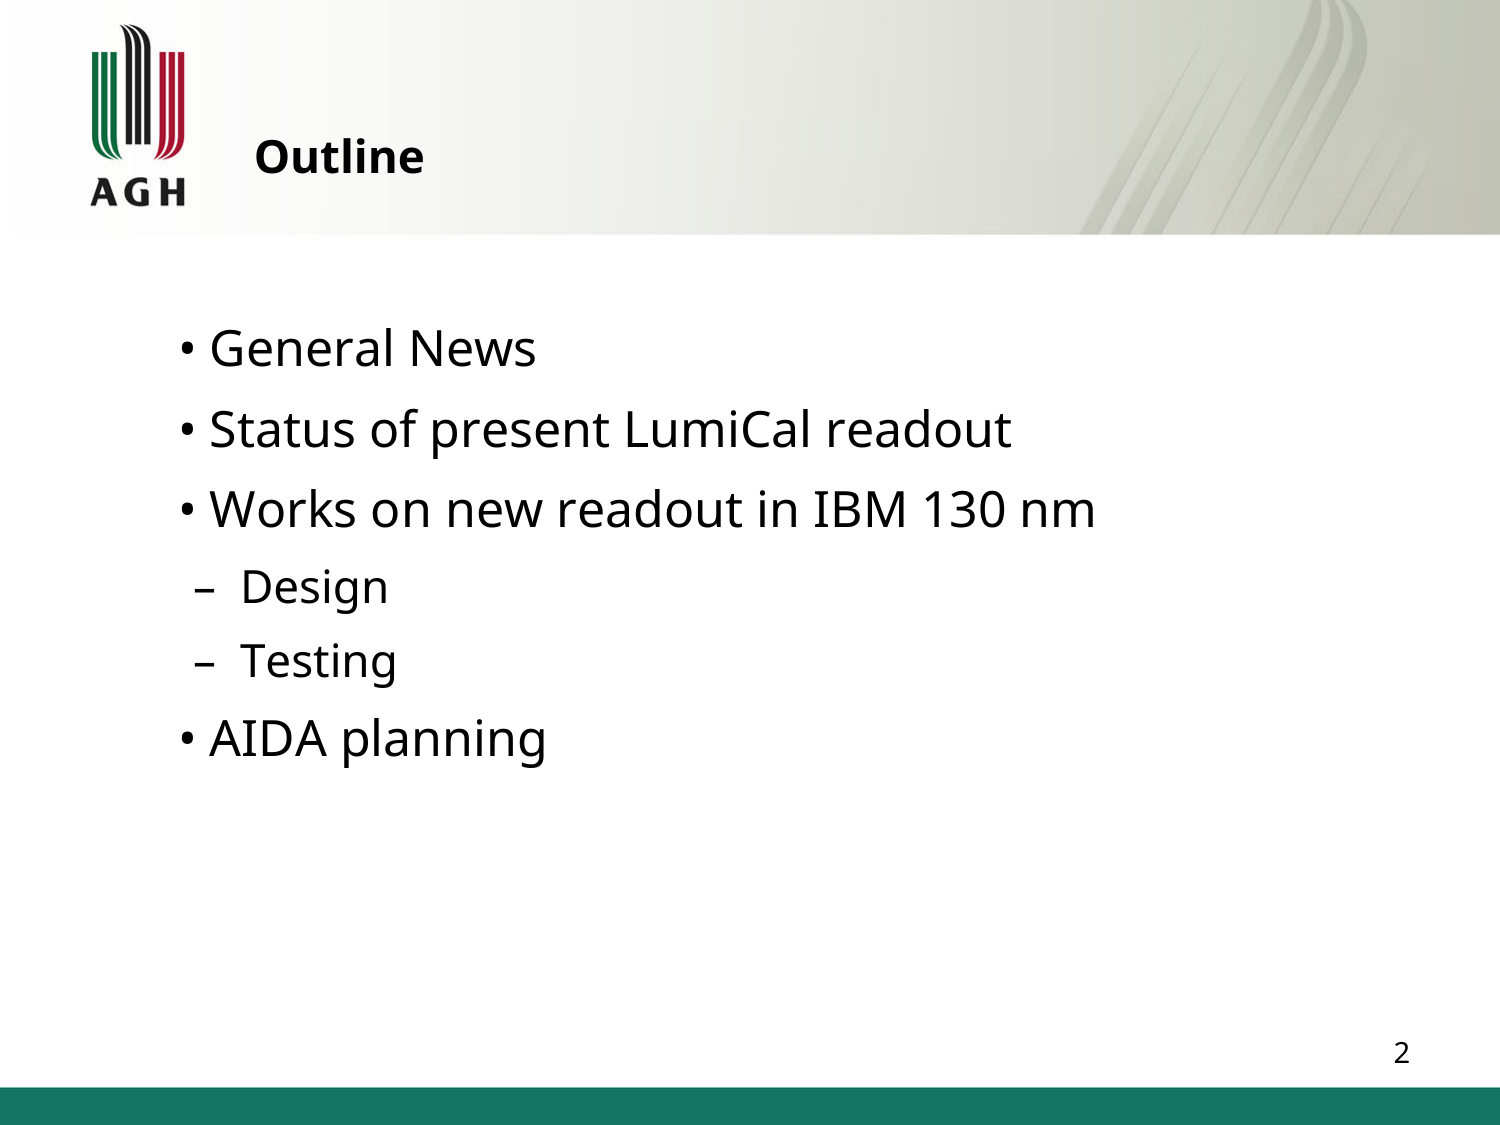

# Outline
 General News
 Status of present LumiCal readout
 Works on new readout in IBM 130 nm
Design
Testing
 AIDA planning
2